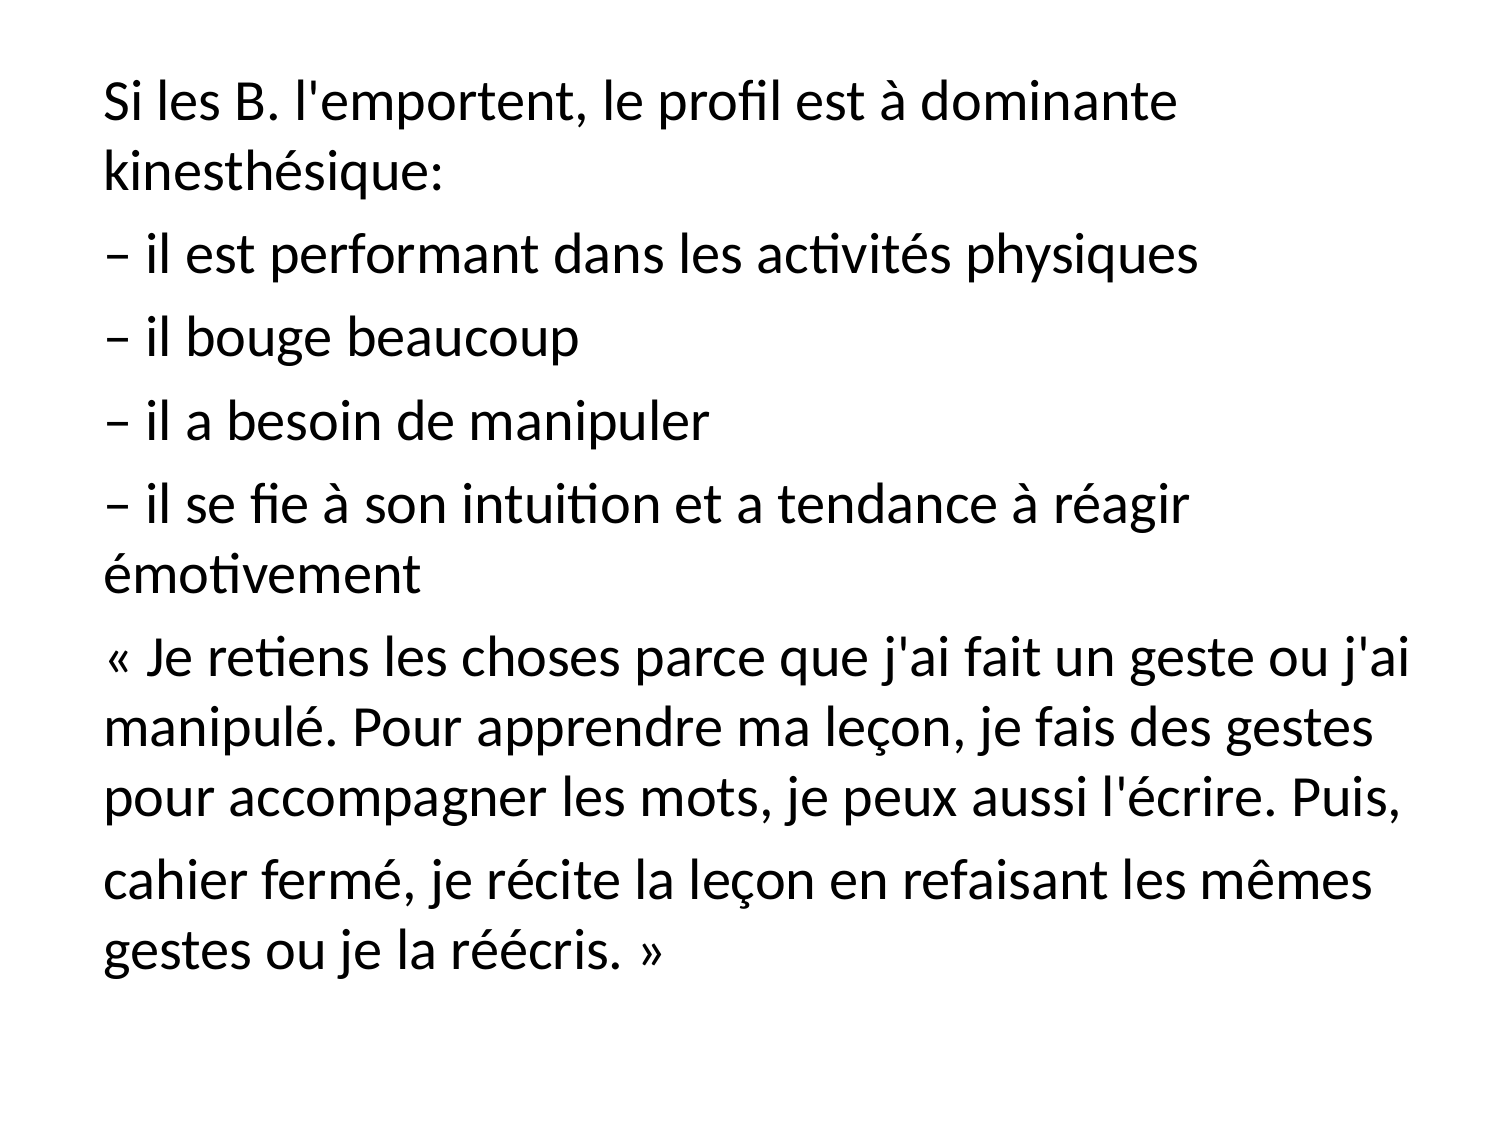

Si les B. l'emportent, le profil est à dominante kinesthésique:
– il est performant dans les activités physiques
– il bouge beaucoup
– il a besoin de manipuler
– il se fie à son intuition et a tendance à réagir émotivement
« Je retiens les choses parce que j'ai fait un geste ou j'ai manipulé. Pour apprendre ma leçon, je fais des gestes pour accompagner les mots, je peux aussi l'écrire. Puis,
cahier fermé, je récite la leçon en refaisant les mêmes gestes ou je la réécris. »
#